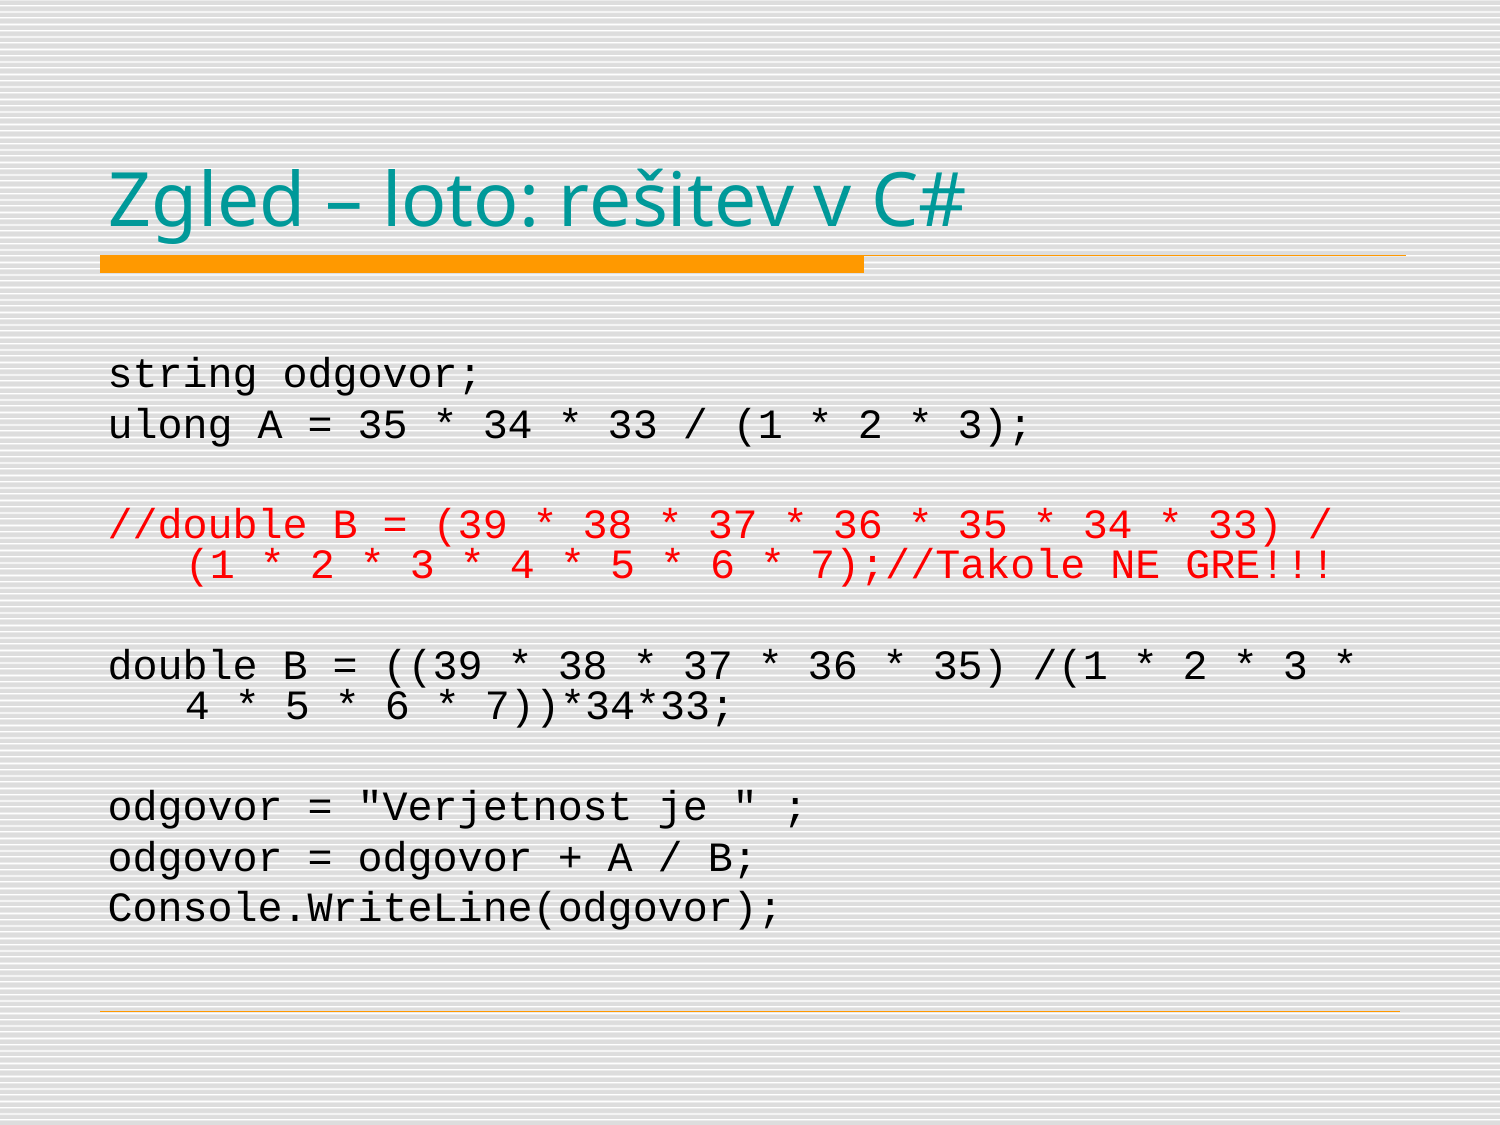

# Zgled – loto: rešitev v C#
string odgovor;
ulong A = 35 * 34 * 33 / (1 * 2 * 3);
//double B = (39 * 38 * 37 * 36 * 35 * 34 * 33) / (1 * 2 * 3 * 4 * 5 * 6 * 7);//Takole NE GRE!!!
double B = ((39 * 38 * 37 * 36 * 35) /(1 * 2 * 3 * 4 * 5 * 6 * 7))*34*33;
odgovor = "Verjetnost je " ;
odgovor = odgovor + A / B;
Console.WriteLine(odgovor);